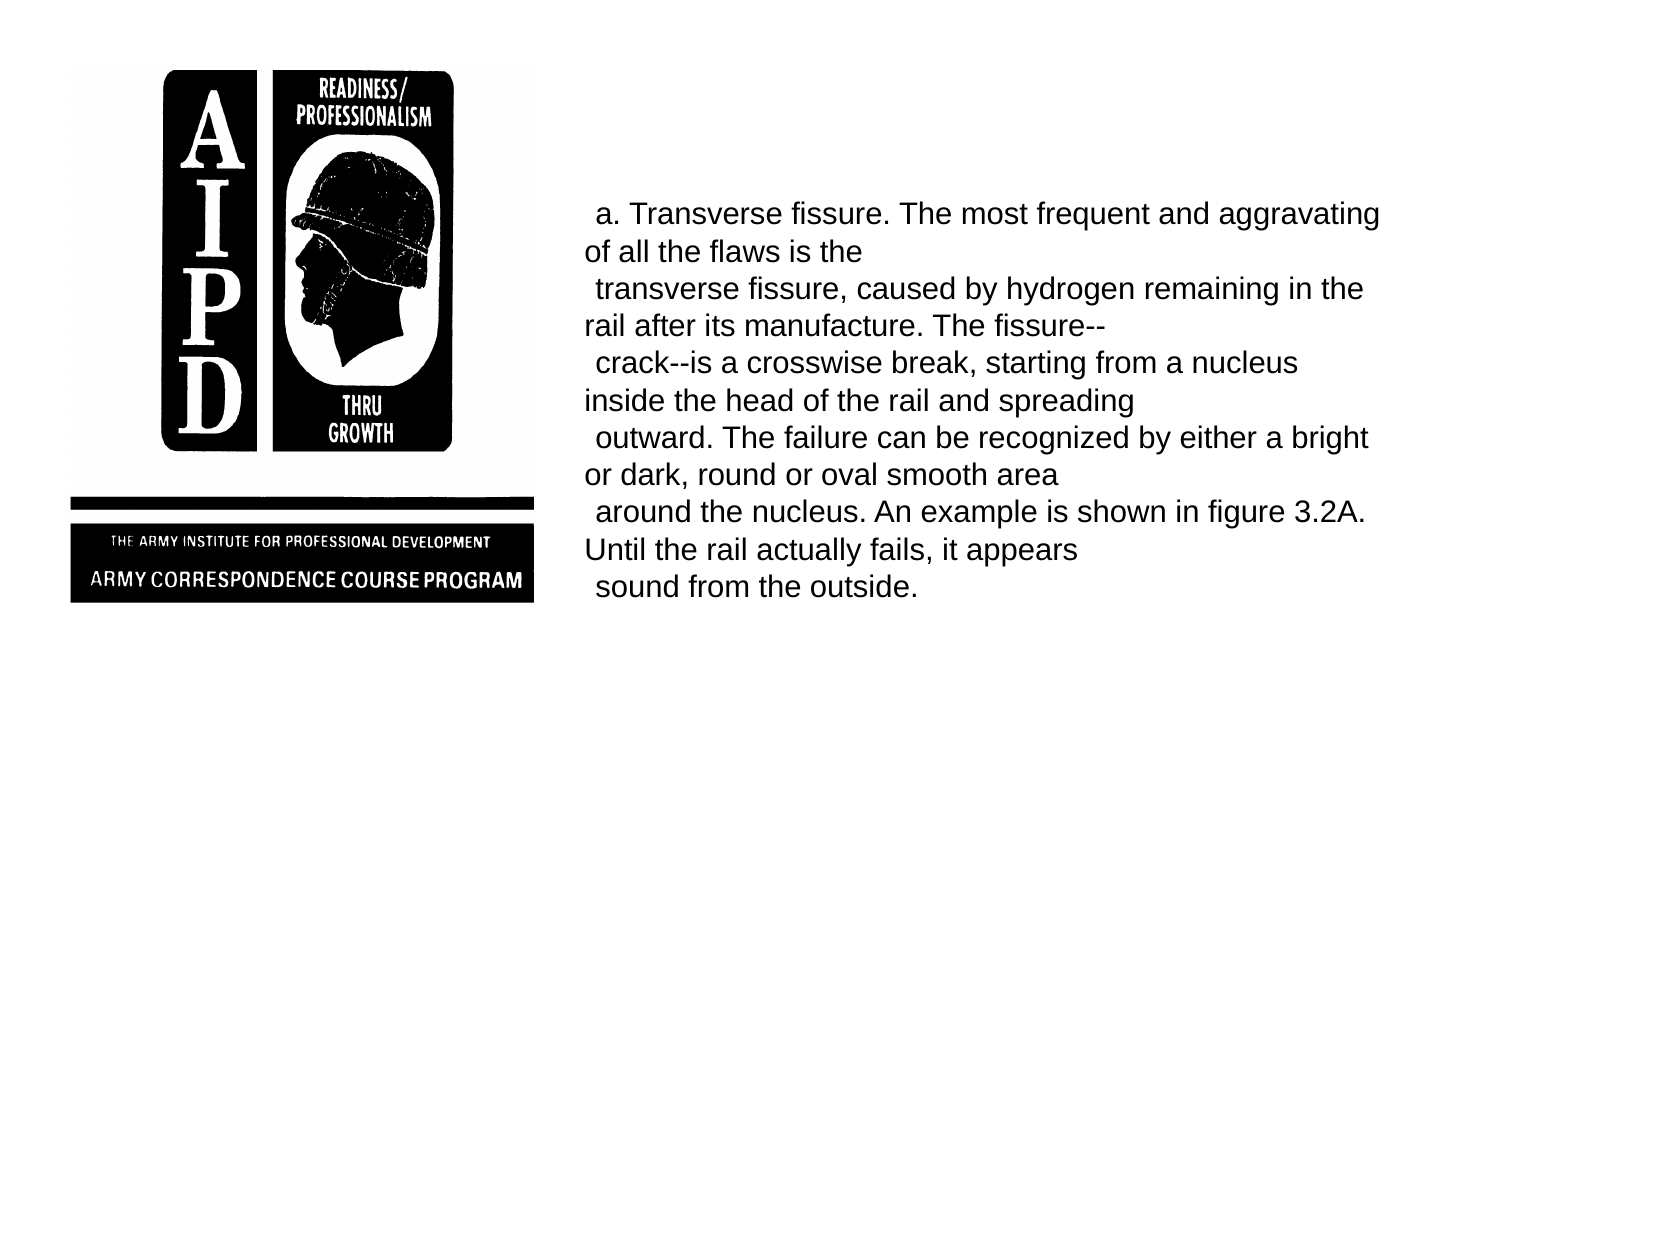

a. Transverse fissure. The most frequent and aggravating of all the flaws is the
transverse fissure, caused by hydrogen remaining in the rail after its manufacture. The fissure--
crack--is a crosswise break, starting from a nucleus inside the head of the rail and spreading
outward. The failure can be recognized by either a bright or dark, round or oval smooth area
around the nucleus. An example is shown in figure 3.2A. Until the rail actually fails, it appears
sound from the outside.